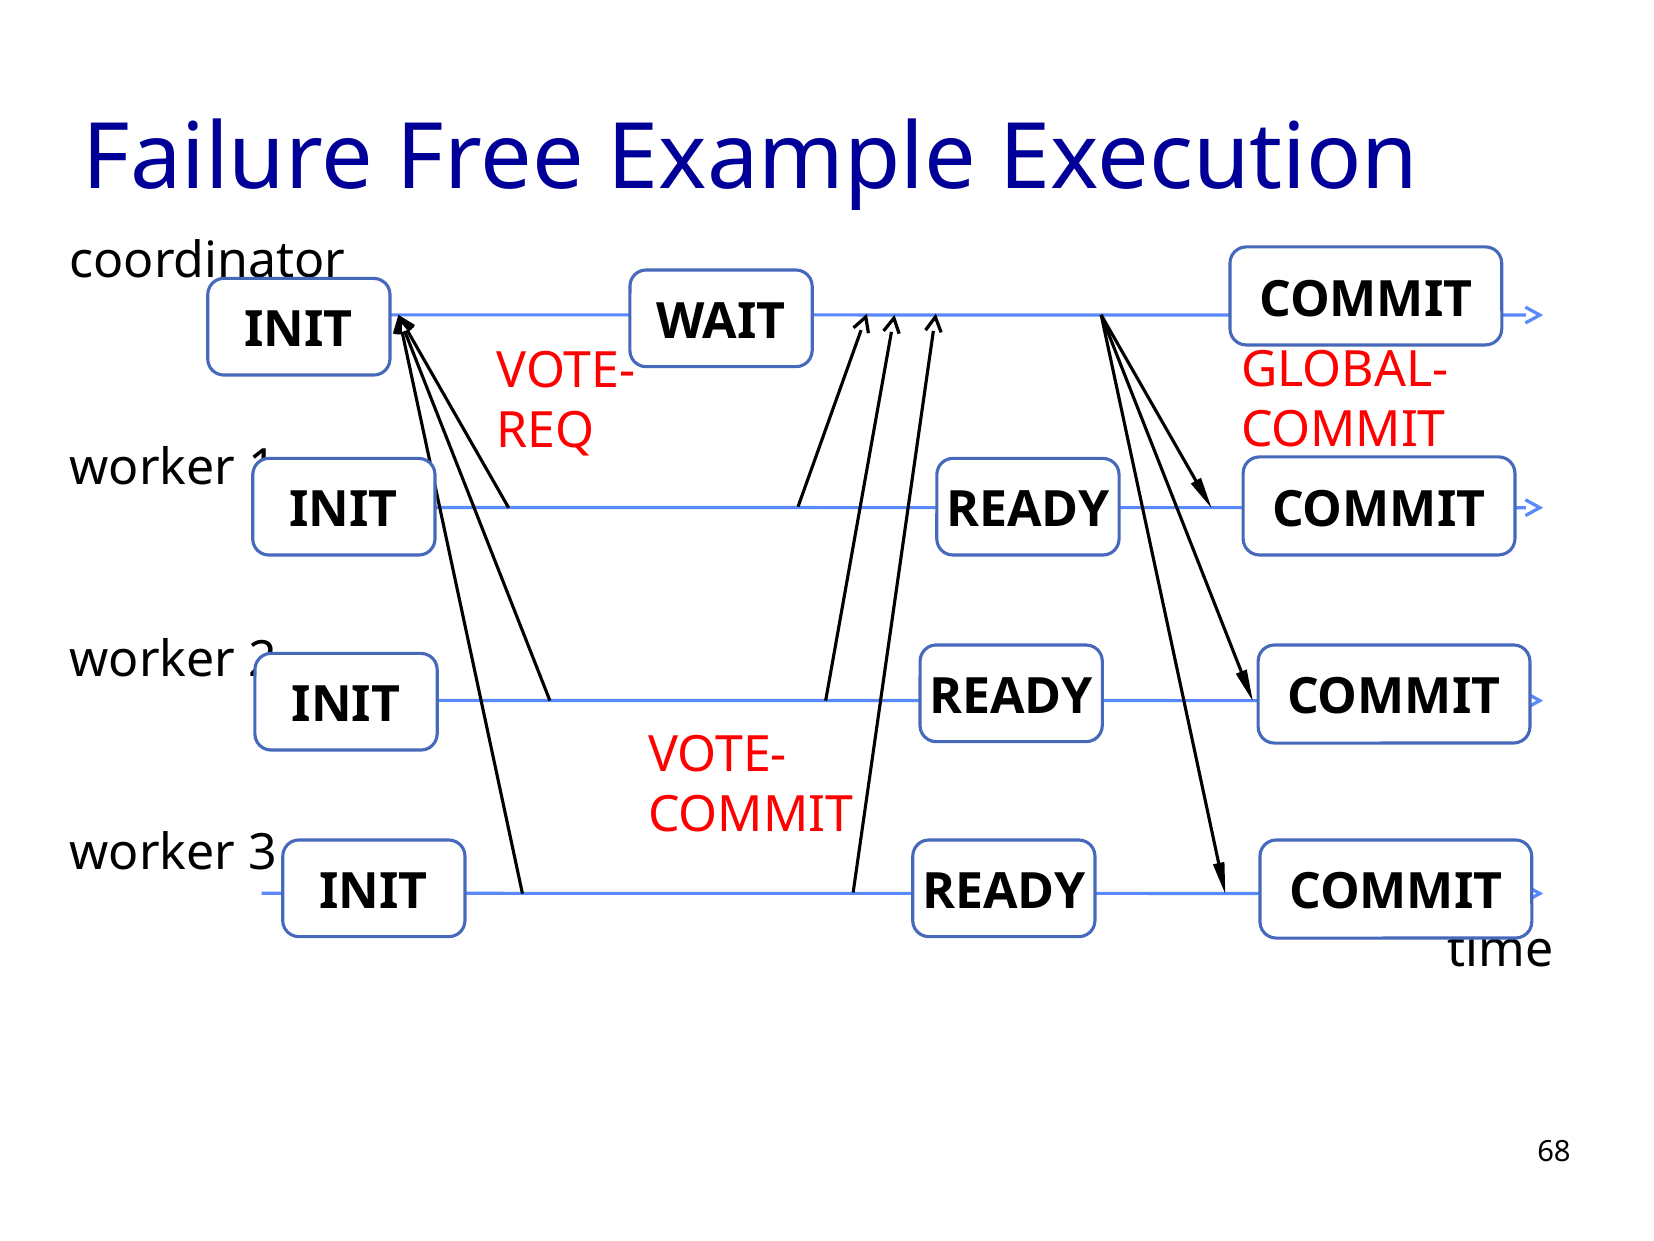

# Failure Free Example Execution
coordinator
COMMIT
WAIT
INIT
GLOBAL-COMMIT
VOTE-REQ
worker 1
COMMIT
INIT
READY
worker 2
READY
COMMIT
INIT
VOTE-COMMIT
worker 3
INIT
READY
COMMIT
time
68